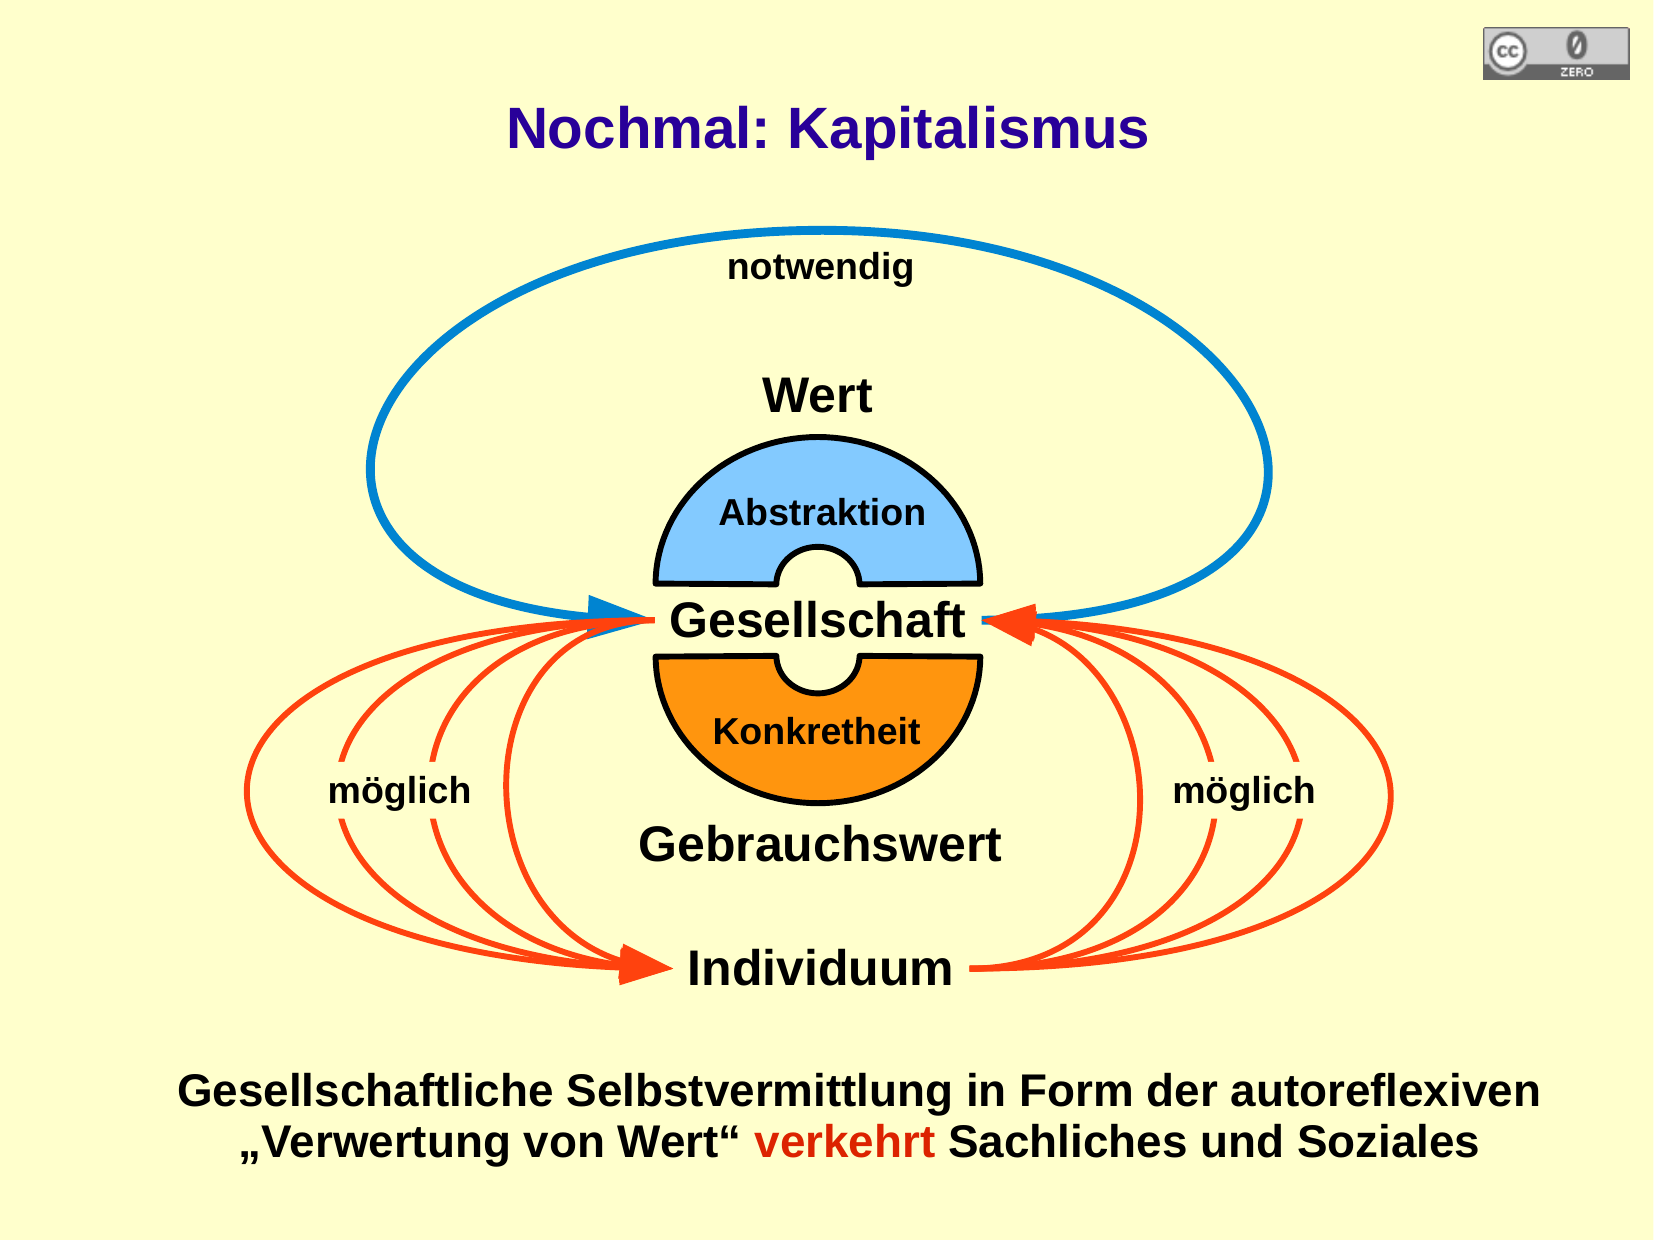

# Nochmal: Kapitalismus
notwendig
Wert
Abstraktion
Gesellschaft
Konkretheit
möglich
möglich
Gebrauchswert
Individuum
Gesellschaftliche Selbstvermittlung in Form der autoreflexiven
„Verwertung von Wert“ verkehrt Sachliches und Soziales